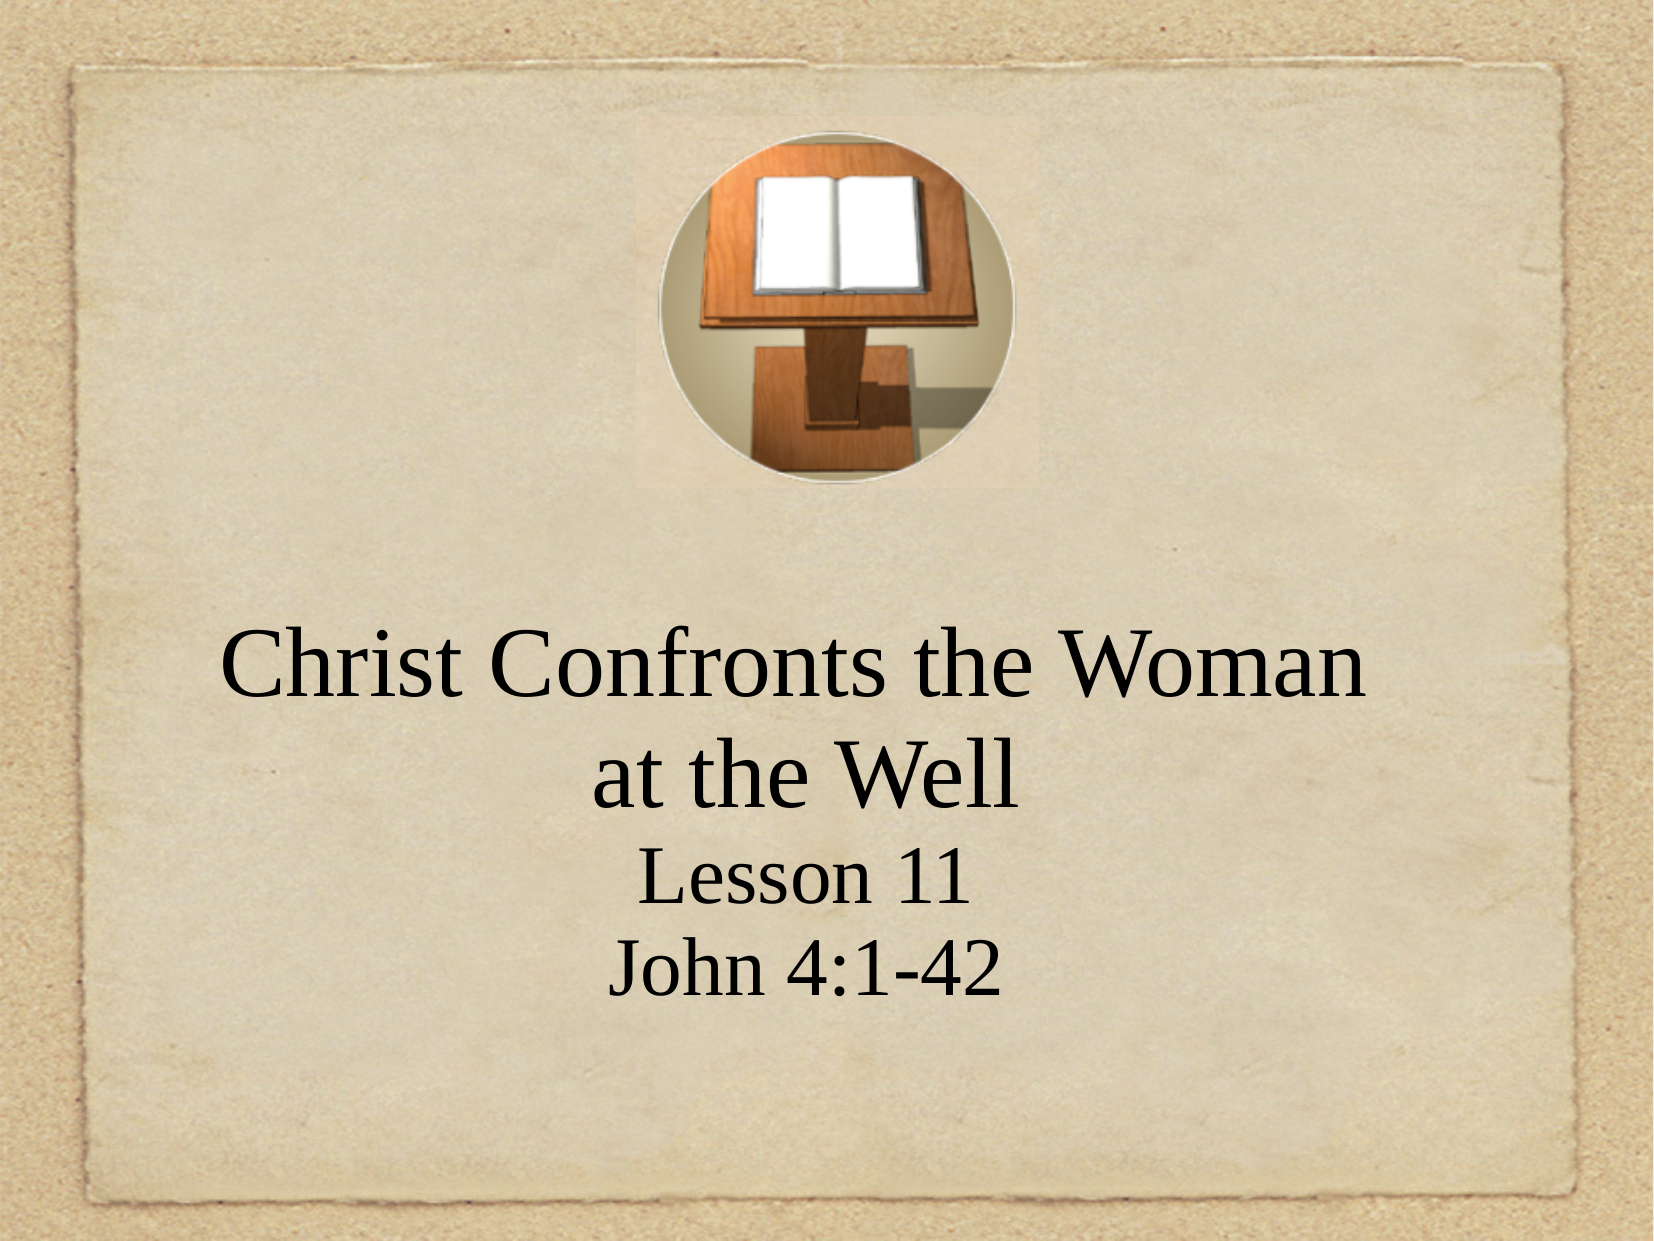

#
Christ Confronts the Woman
at the Well
Lesson 11
John 4:1-42